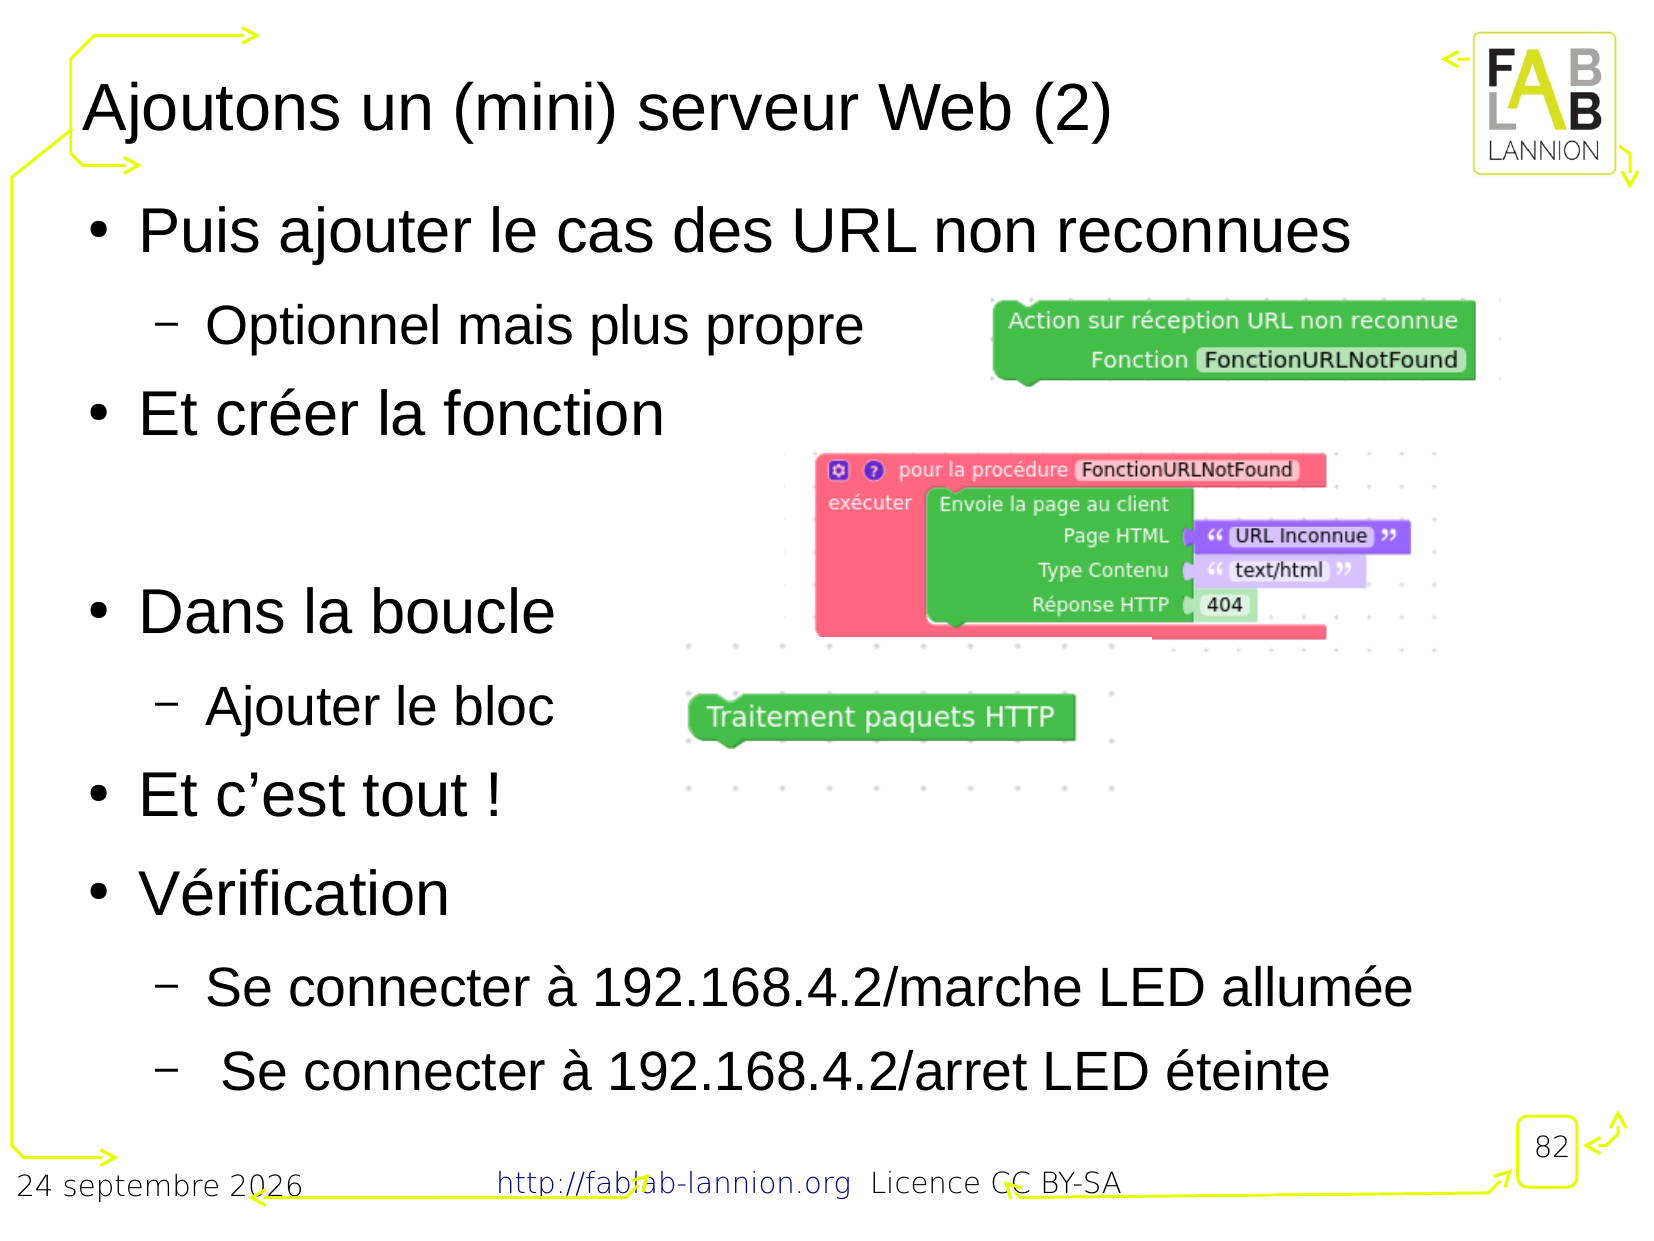

# Ajoutons un (mini) serveur Web (2)
Puis ajouter le cas des URL non reconnues
Optionnel mais plus propre
Et créer la fonction
Dans la boucle
Ajouter le bloc
Et c’est tout !
Vérification
Se connecter à 192.168.4.2/marche LED allumée
 Se connecter à 192.168.4.2/arret LED éteinte
82